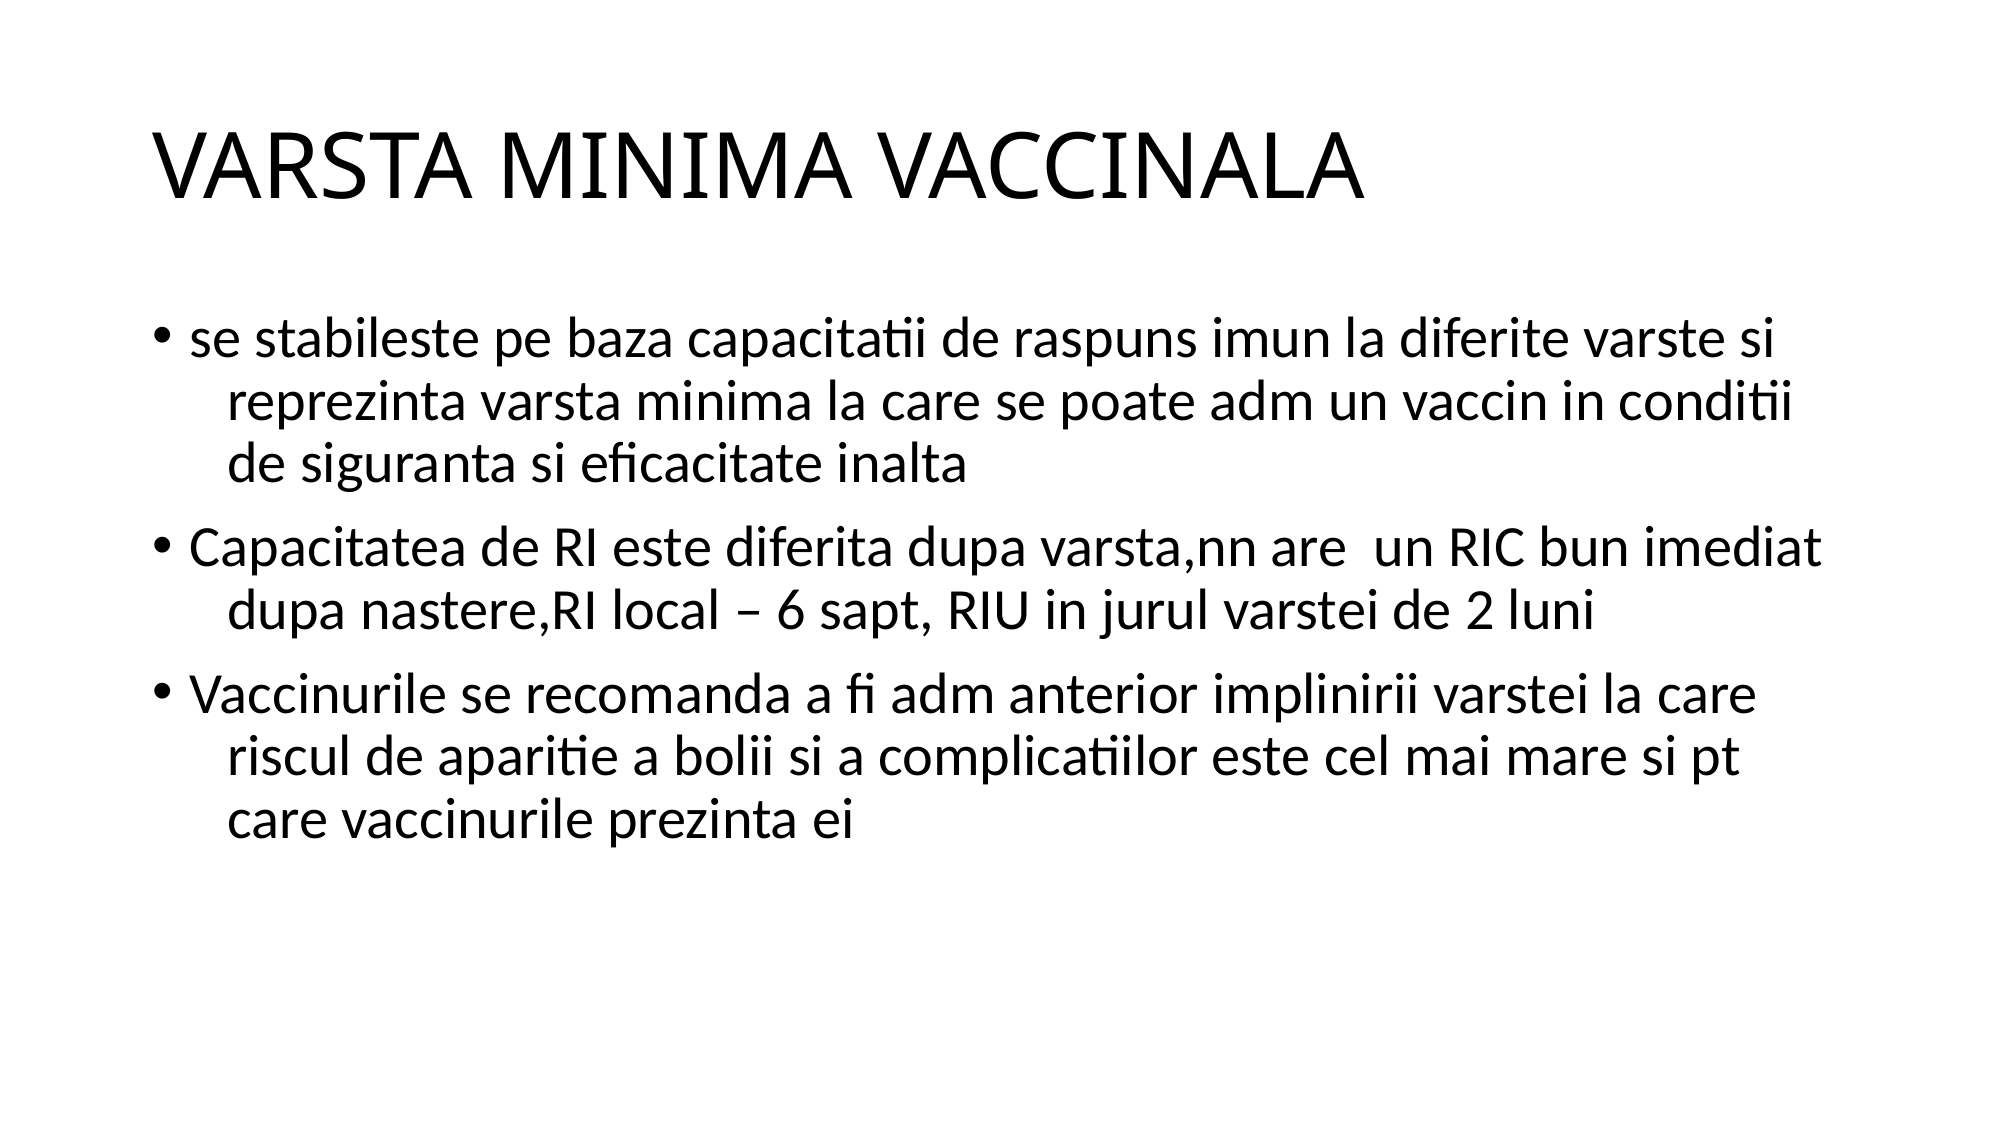

# VARSTA MINIMA VACCINALA
se stabileste pe baza capacitatii de raspuns imun la diferite varste si reprezinta varsta minima la care se poate adm un vaccin in conditii de siguranta si eficacitate inalta
Capacitatea de RI este diferita dupa varsta,nn are un RIC bun imediat dupa nastere,RI local – 6 sapt, RIU in jurul varstei de 2 luni
Vaccinurile se recomanda a fi adm anterior implinirii varstei la care riscul de aparitie a bolii si a complicatiilor este cel mai mare si pt care vaccinurile prezinta ei